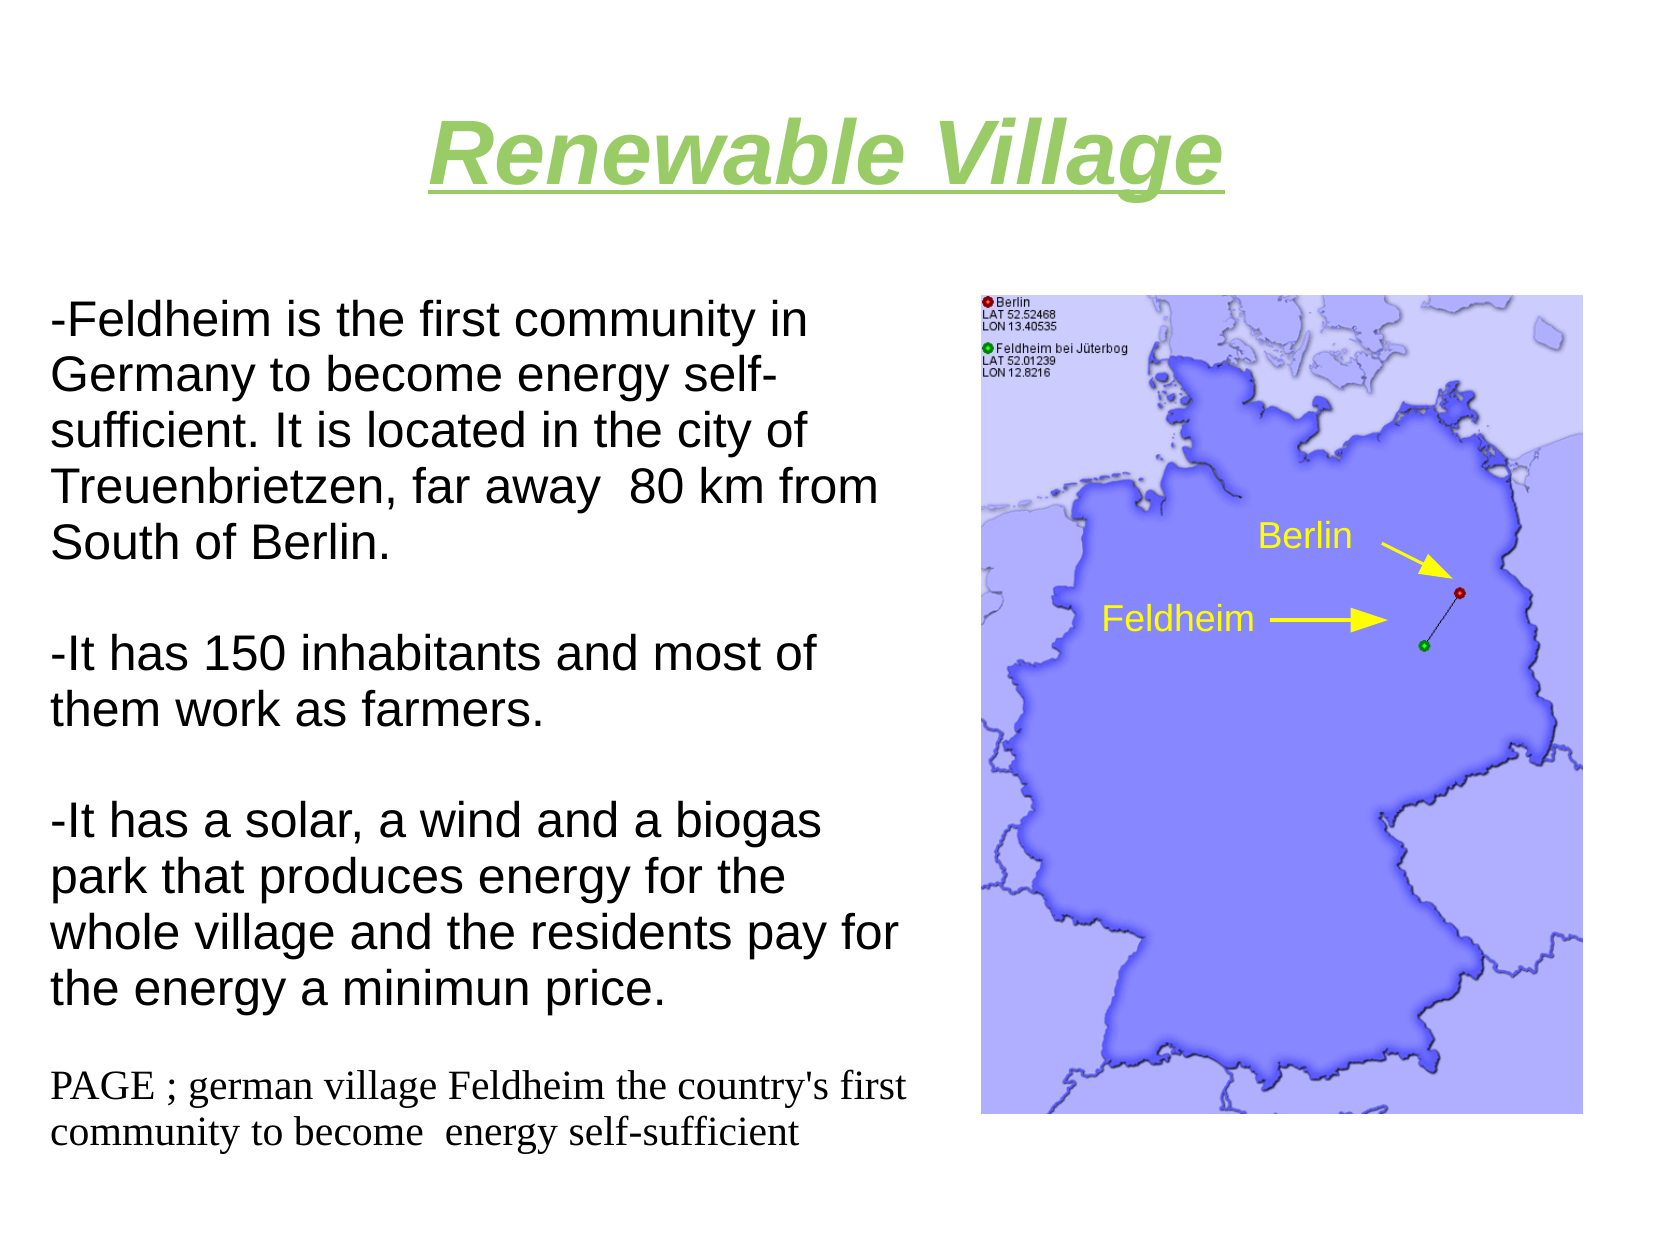

# Renewable Village
-Feldheim is the first community in Germany to become energy self-sufficient. It is located in the city of Treuenbrietzen, far away 80 km from South of Berlin.
-It has 150 inhabitants and most of them work as farmers.
-It has a solar, a wind and a biogas park that produces energy for the whole village and the residents pay for the energy a minimun price.
PAGE ; german village Feldheim the country's first community to become energy self-sufficient
Berlin
Feldheim